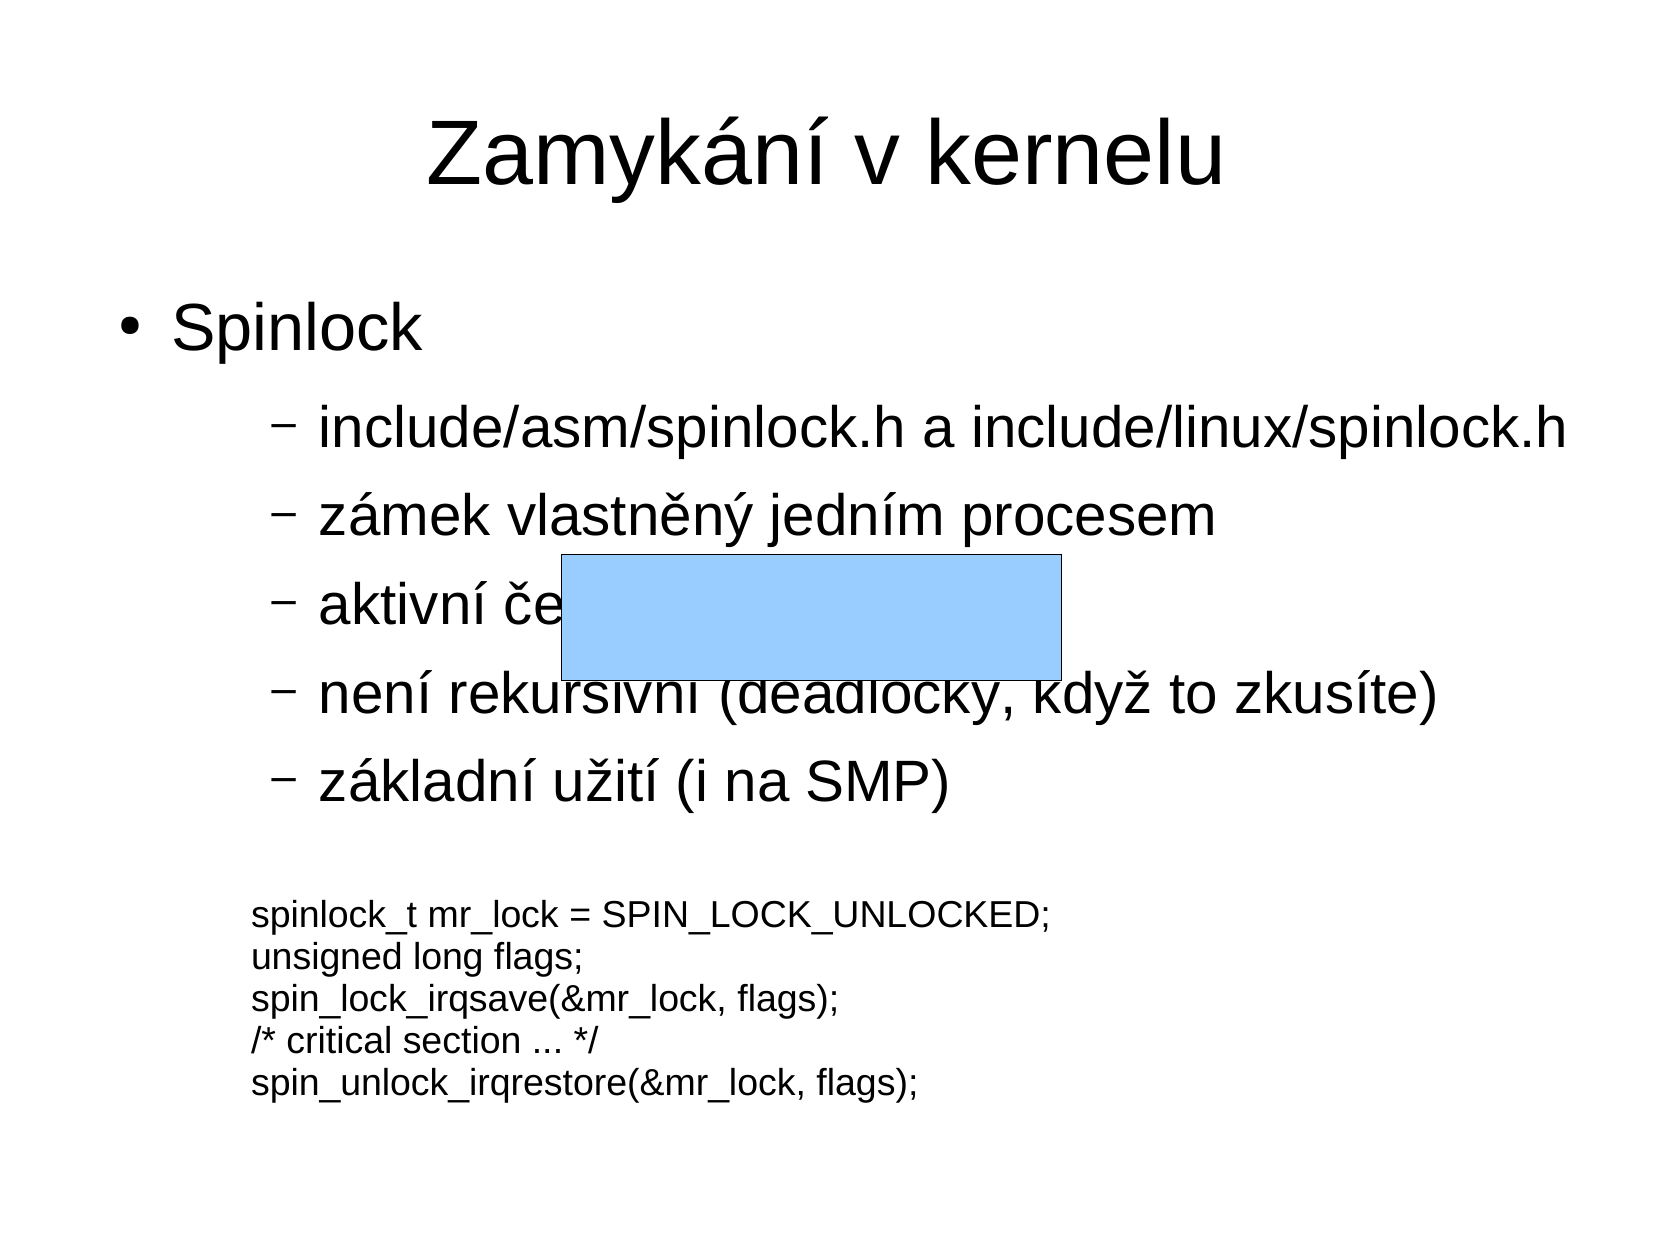

# Zamykání v kernelu
Spinlock
include/asm/spinlock.h a include/linux/spinlock.h
zámek vlastněný jedním procesem
aktivní čekání
není rekursivní (deadlocky, když to zkusíte)
základní užití (i na SMP)
spinlock_t mr_lock = SPIN_LOCK_UNLOCKED;
unsigned long flags;
spin_lock_irqsave(&mr_lock, flags);
/* critical section ... */
spin_unlock_irqrestore(&mr_lock, flags);